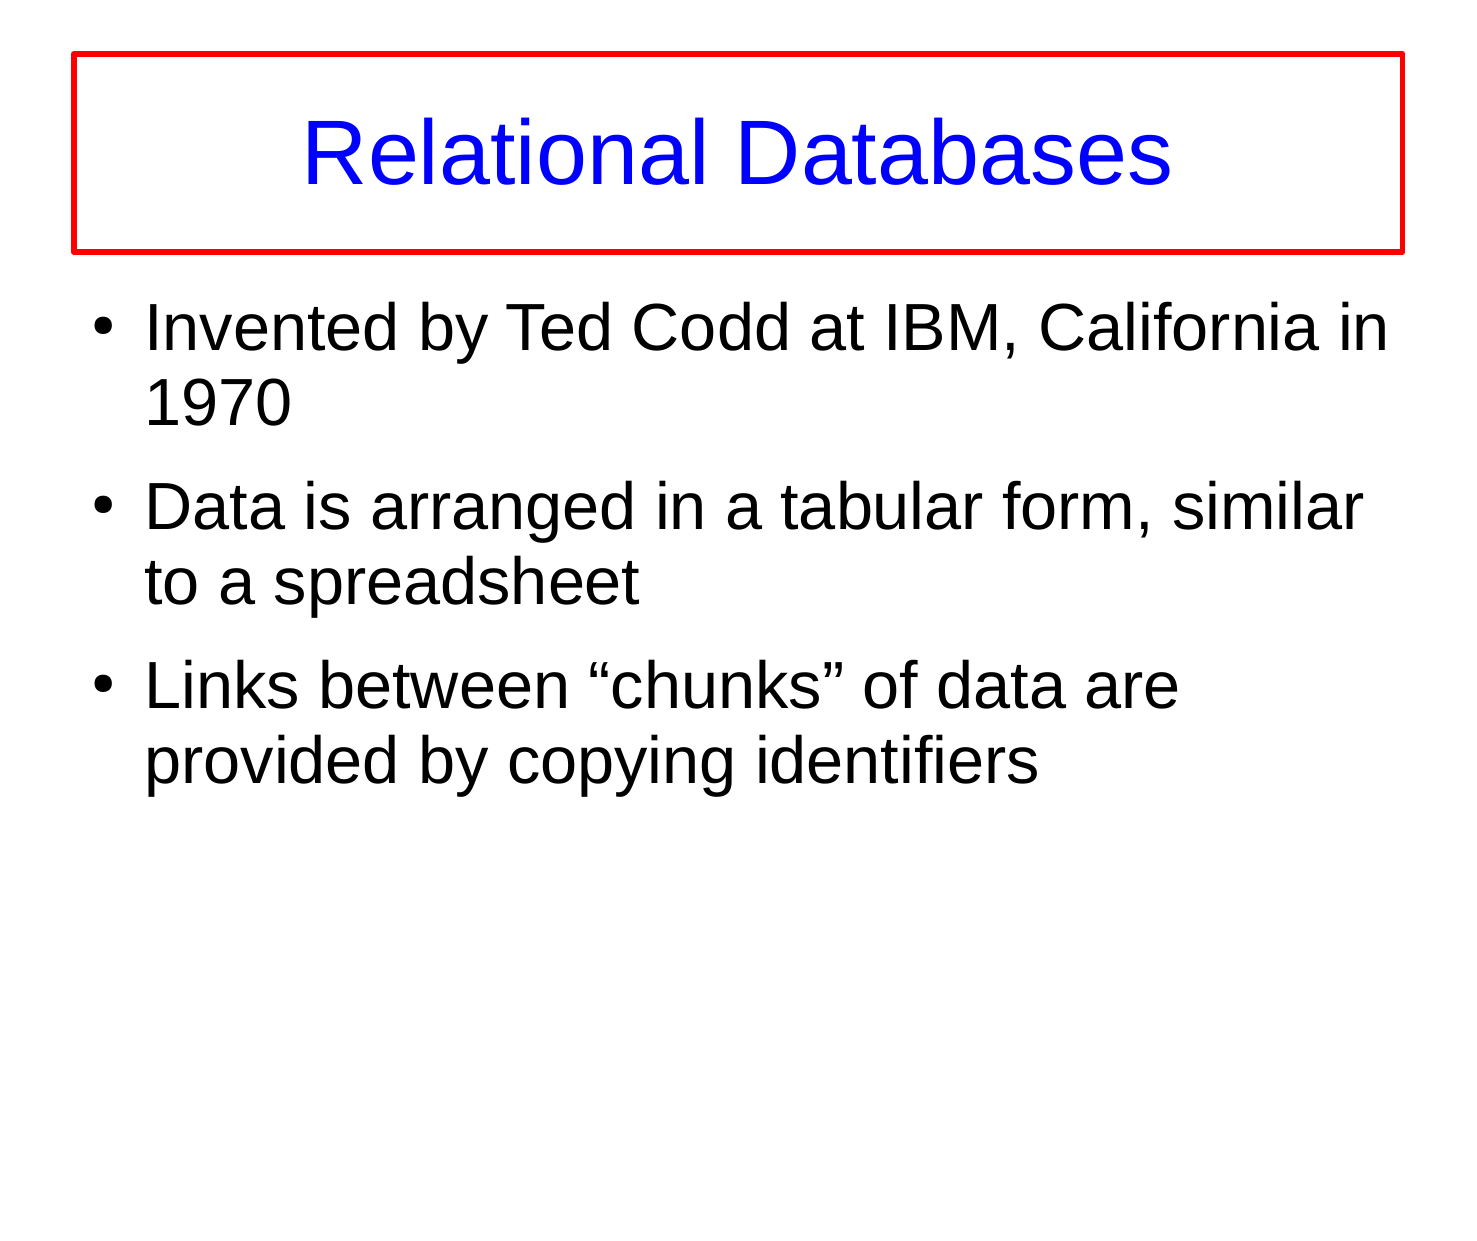

# Relational Databases
Invented by Ted Codd at IBM, California in 1970
Data is arranged in a tabular form, similar to a spreadsheet
Links between “chunks” of data are provided by copying identifiers